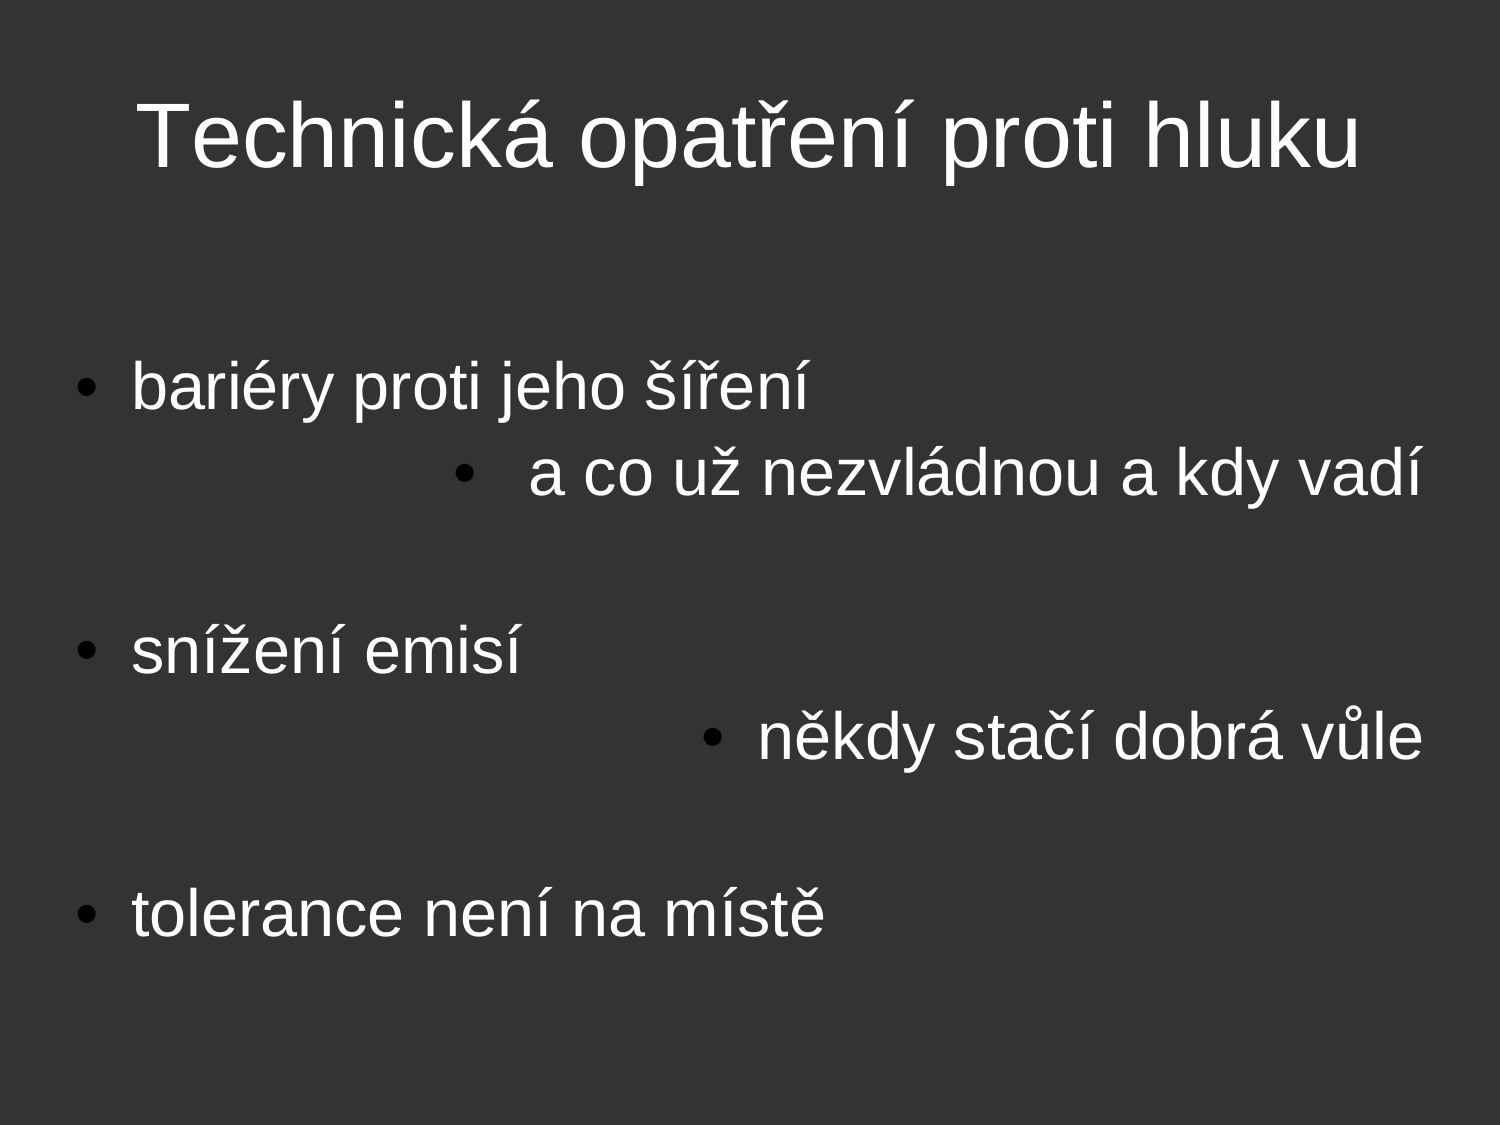

# Technická opatření proti hluku
bariéry proti jeho šíření
 a co už nezvládnou a kdy vadí
snížení emisí
někdy stačí dobrá vůle
tolerance není na místě